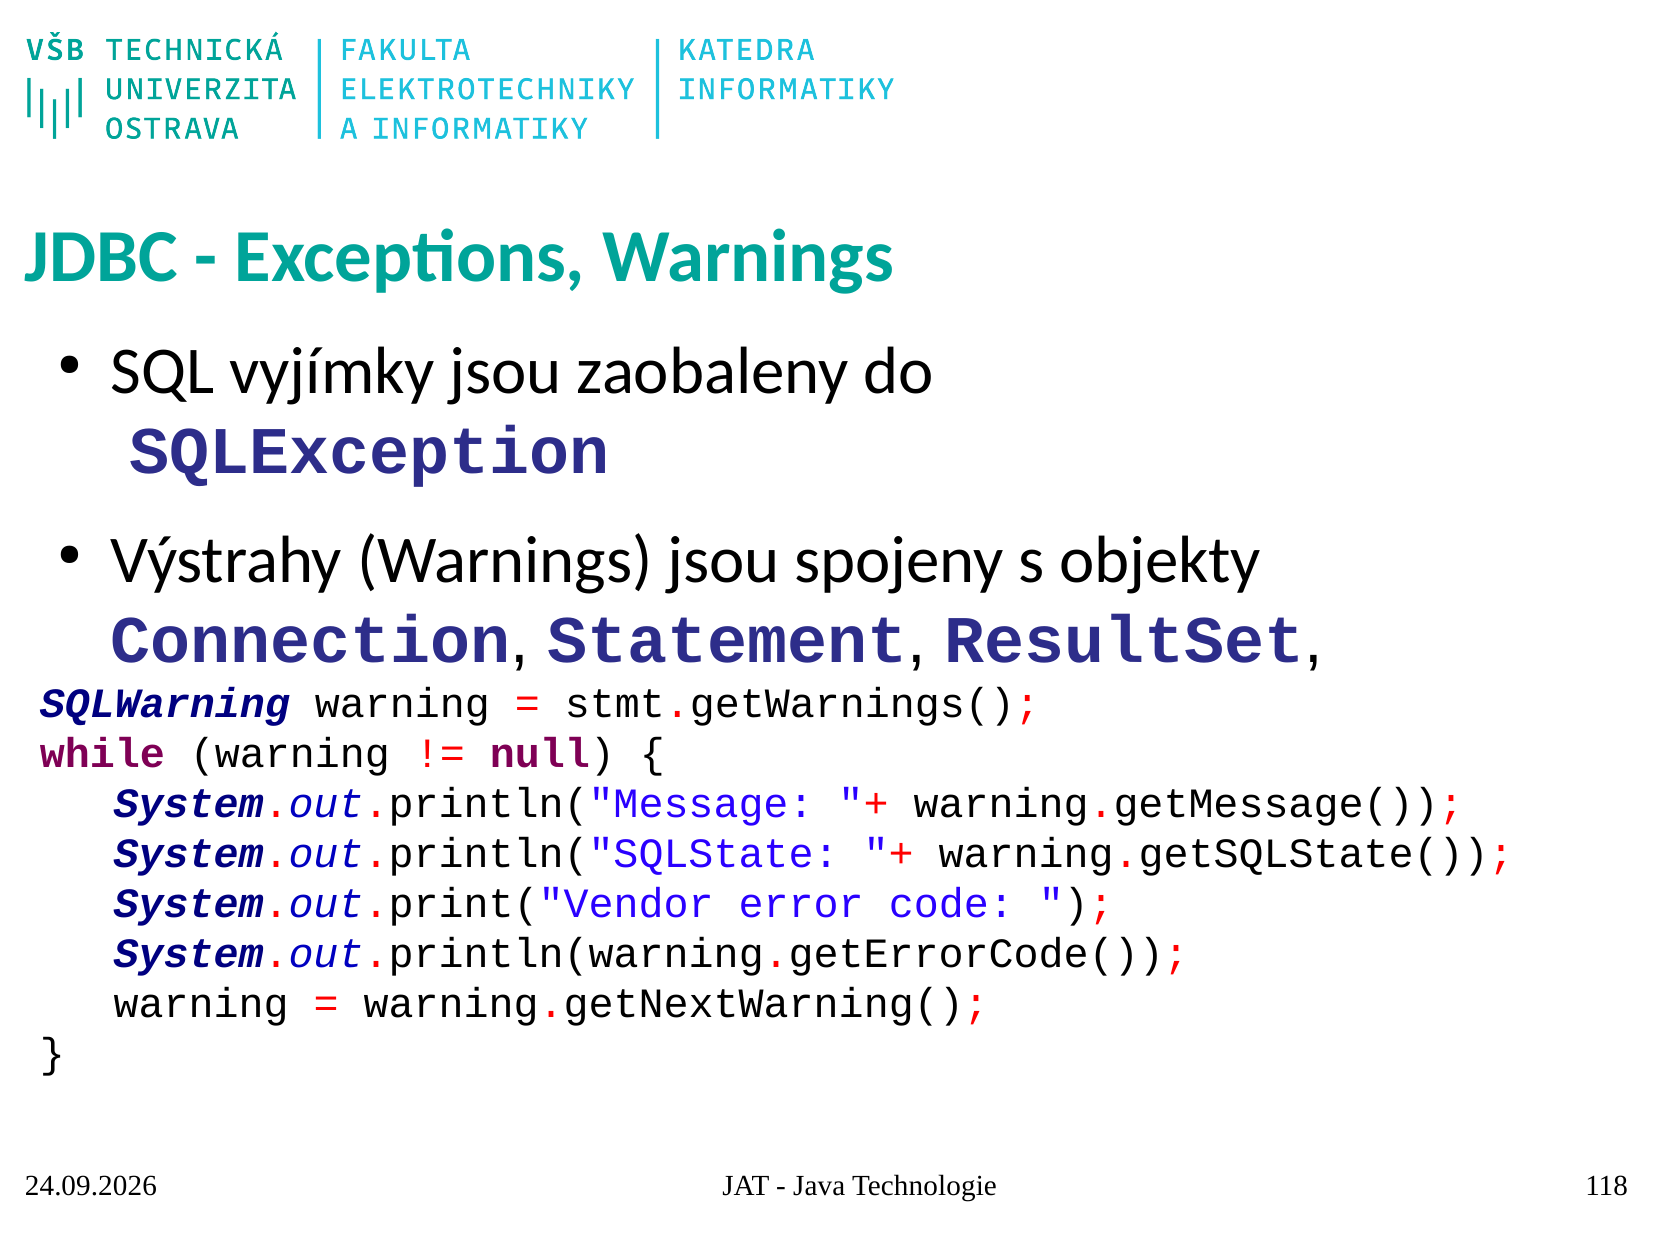

JDBC - Exceptions, Warnings
# SQL vyjímky jsou zaobaleny do SQLException
Výstrahy (Warnings) jsou spojeny s objekty Connection, Statement, ResultSet,
SQLWarning warning = stmt.getWarnings();
while (warning != null) {
	System.out.println("Message: "+ warning.getMessage());
	System.out.println("SQLState: "+ warning.getSQLState());
	System.out.print("Vendor error code: ");
	System.out.println(warning.getErrorCode());
	warning = warning.getNextWarning();
}
JAT - Java Technologie
118